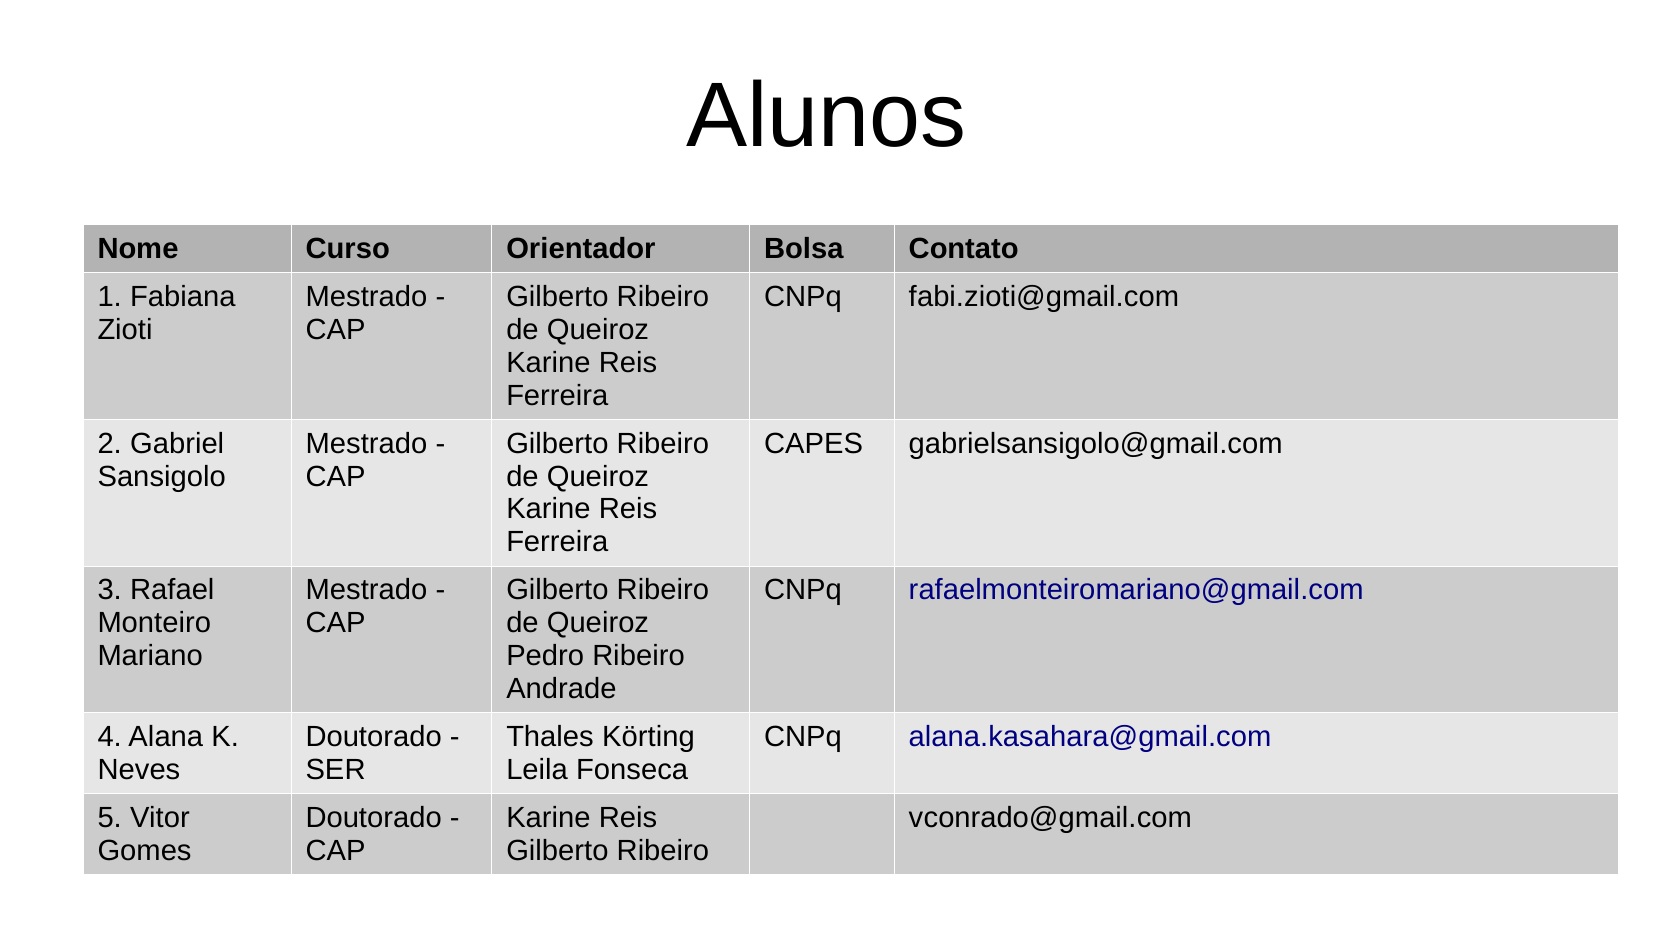

# Alunos
| Nome | Curso | Orientador | Bolsa | Contato |
| --- | --- | --- | --- | --- |
| 1. Fabiana Zioti | Mestrado - CAP | Gilberto Ribeiro de Queiroz Karine Reis Ferreira | CNPq | fabi.zioti@gmail.com |
| 2. Gabriel Sansigolo | Mestrado - CAP | Gilberto Ribeiro de Queiroz Karine Reis Ferreira | CAPES | gabrielsansigolo@gmail.com |
| 3. Rafael Monteiro Mariano | Mestrado - CAP | Gilberto Ribeiro de Queiroz Pedro Ribeiro Andrade | CNPq | rafaelmonteiromariano@gmail.com |
| 4. Alana K. Neves | Doutorado - SER | Thales Körting Leila Fonseca | CNPq | alana.kasahara@gmail.com |
| 5. Vitor Gomes | Doutorado - CAP | Karine Reis Gilberto Ribeiro ​ | | vconrado@gmail.com |